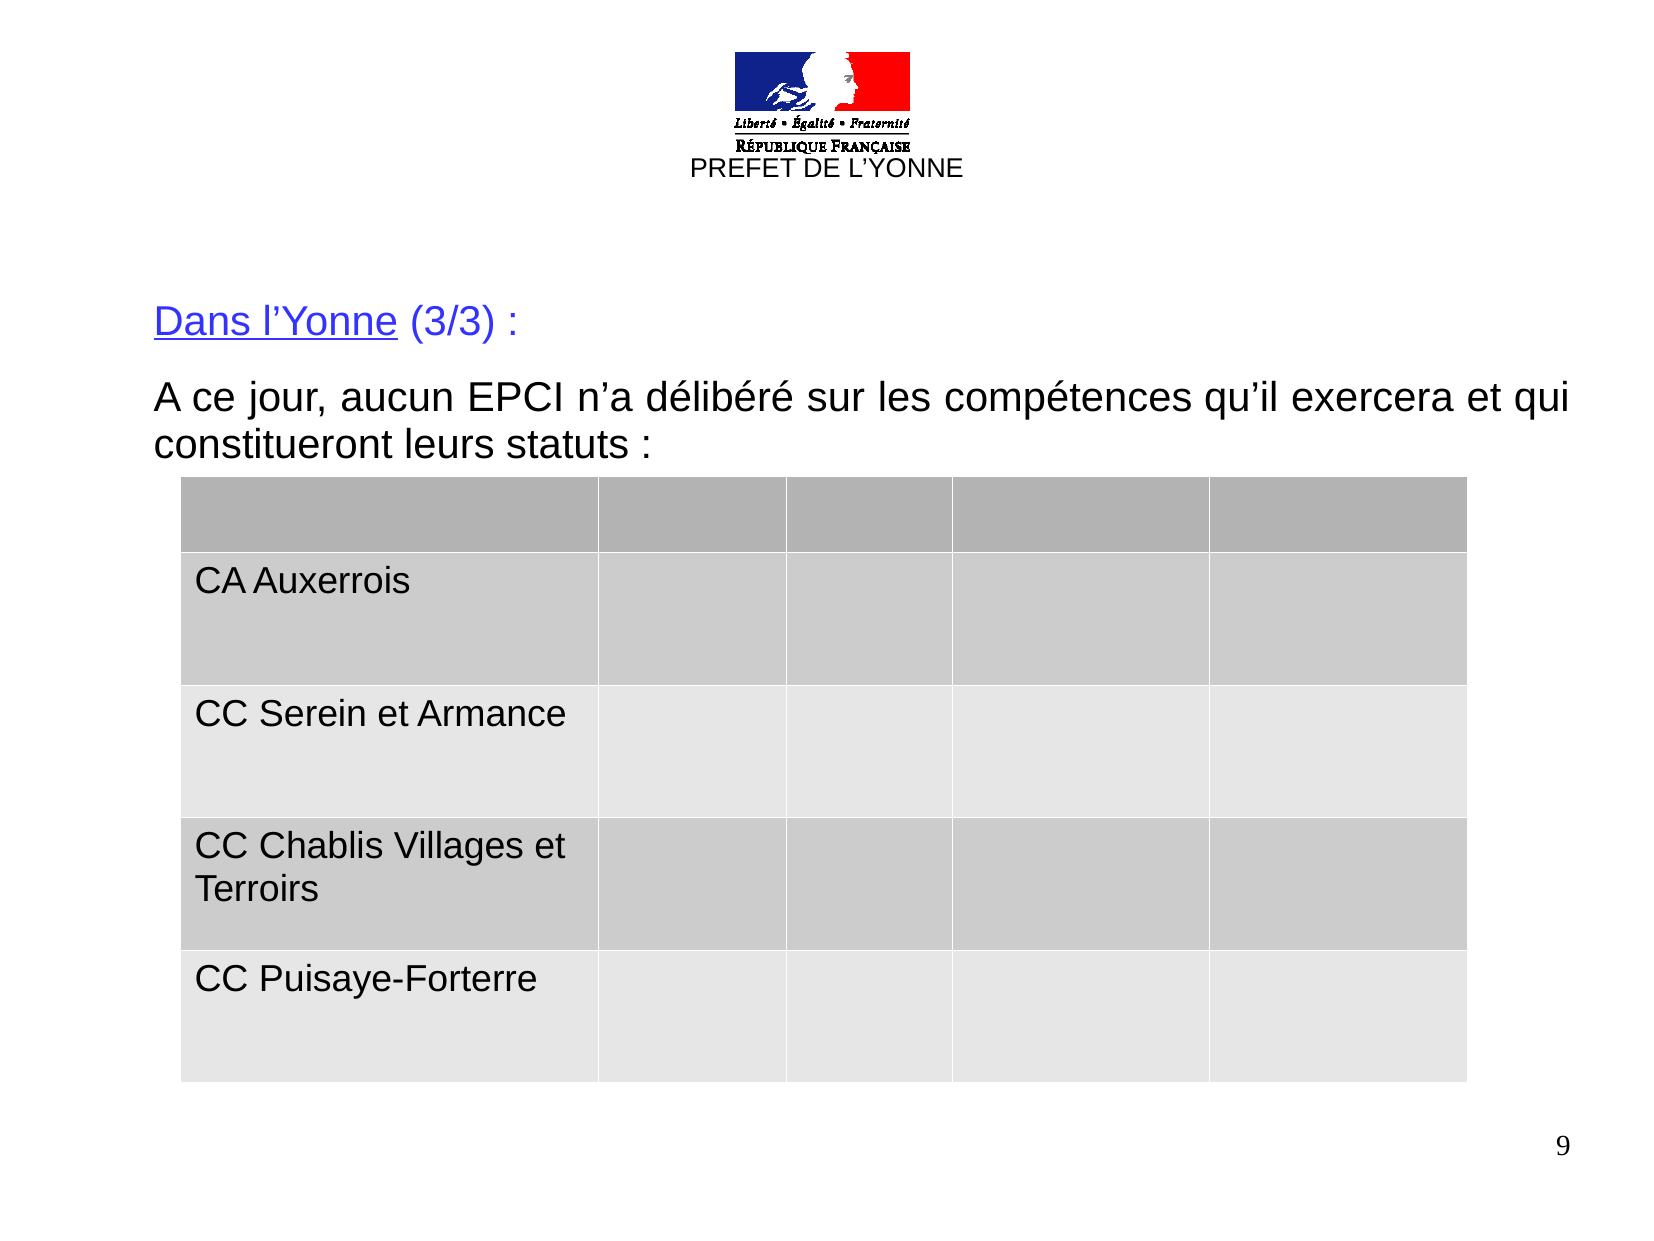

# PREFET DE L’YONNE
Dans l’Yonne (3/3) :
A ce jour, aucun EPCI n’a délibéré sur les compétences qu’il exercera et qui constitueront leurs statuts :
| | | | | |
| --- | --- | --- | --- | --- |
| CA Auxerrois | | | | |
| CC Serein et Armance | | | | |
| CC Chablis Villages et Terroirs | | | | |
| CC Puisaye-Forterre | | | | |
9